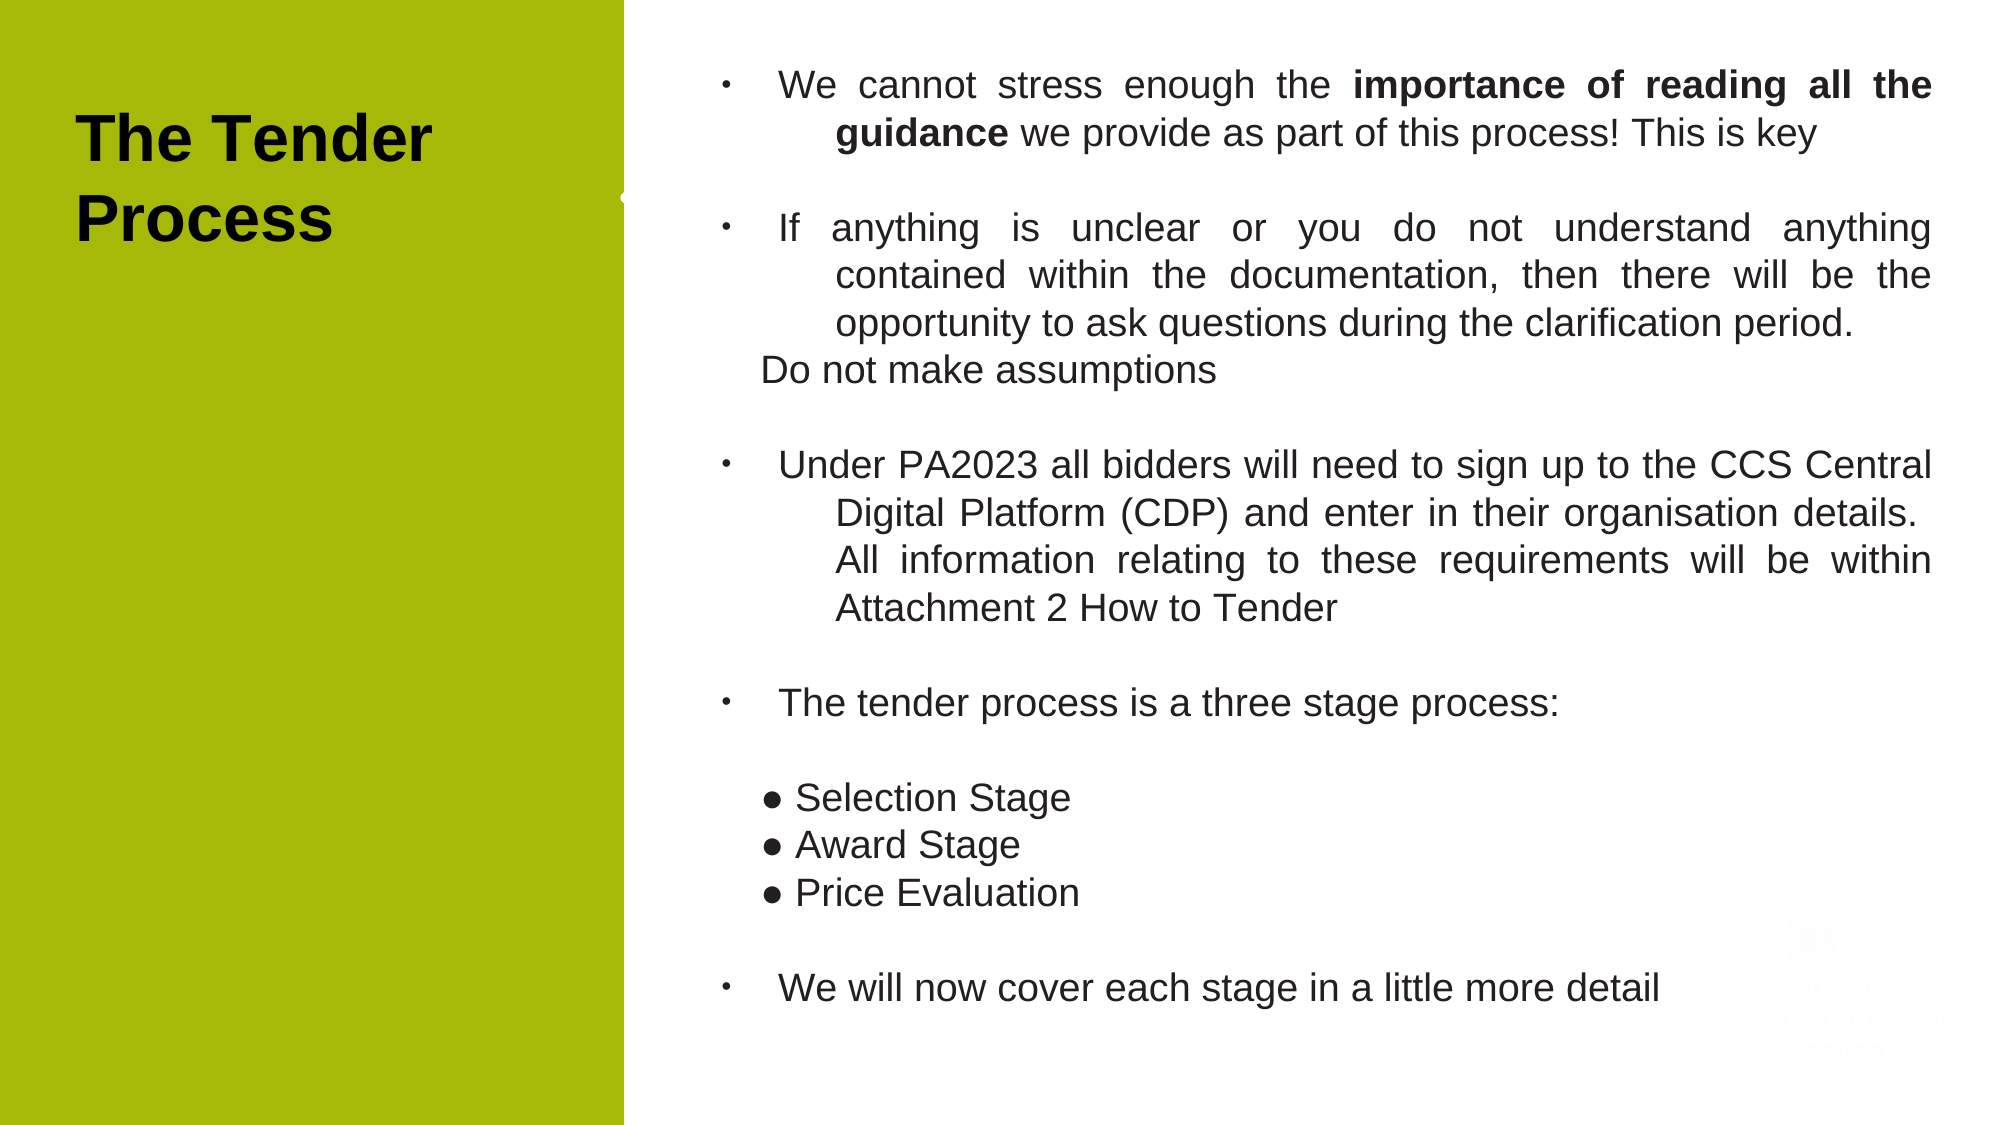

We cannot stress enough the importance of reading all the guidance we provide as part of this process! This is key
If anything is unclear or you do not understand anything contained within the documentation, then there will be the opportunity to ask questions during the clarification period.
Do not make assumptions
Under PA2023 all bidders will need to sign up to the CCS Central Digital Platform (CDP) and enter in their organisation details. All information relating to these requirements will be within Attachment 2 How to Tender
The tender process is a three stage process:
	● Selection Stage
	● Award Stage
	● Price Evaluation
We will now cover each stage in a little more detail
The Tender Process
# Purpose of the Webinar